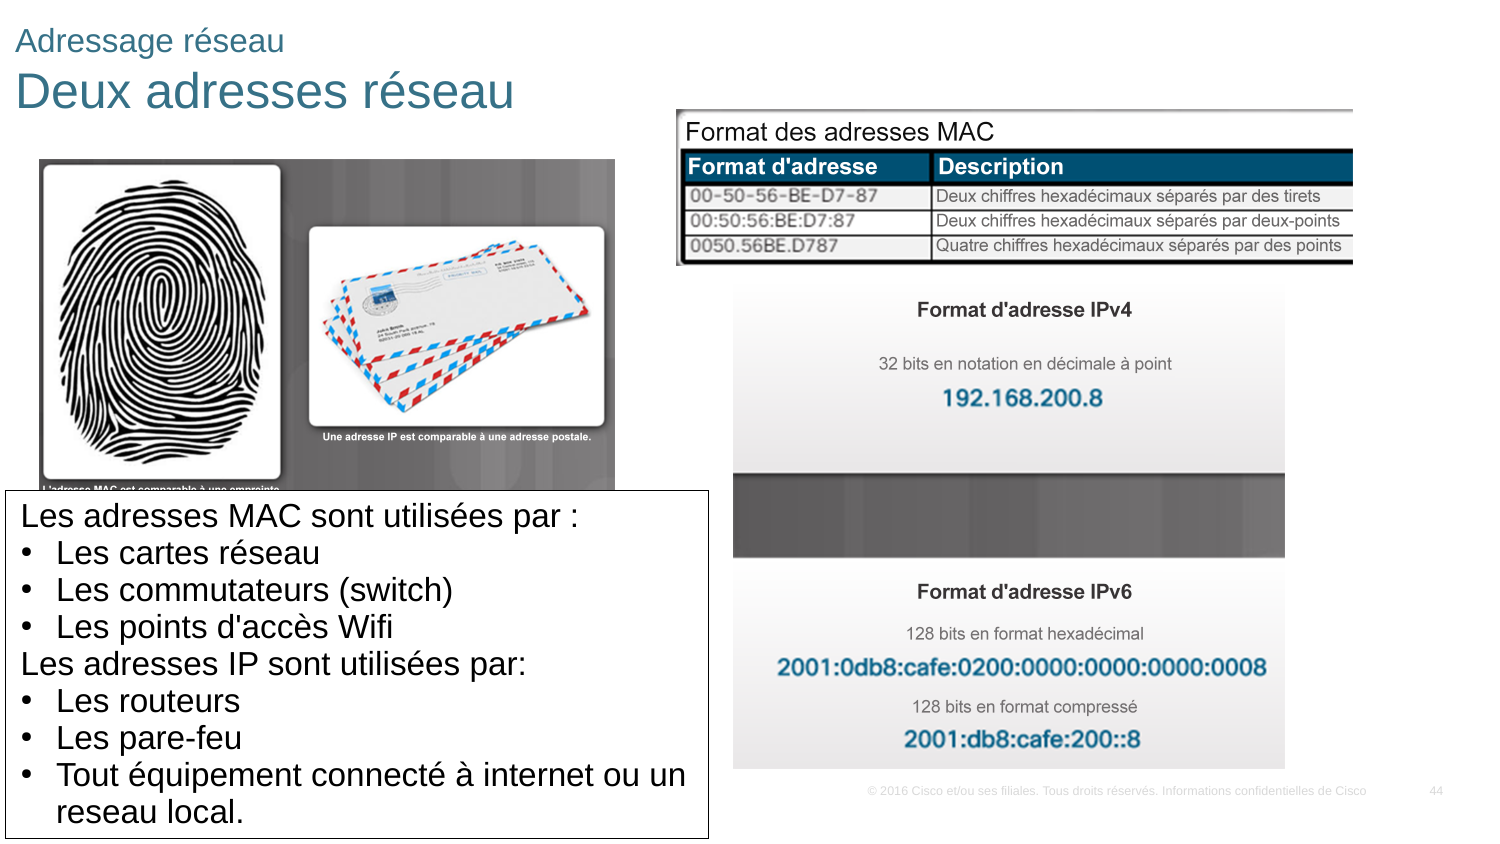

# Adressage réseau Deux adresses réseau
Les adresses MAC sont utilisées par :
Les cartes réseau
Les commutateurs (switch)
Les points d'accès Wifi
Les adresses IP sont utilisées par:
Les routeurs
Les pare-feu
Tout équipement connecté à internet ou un reseau local.